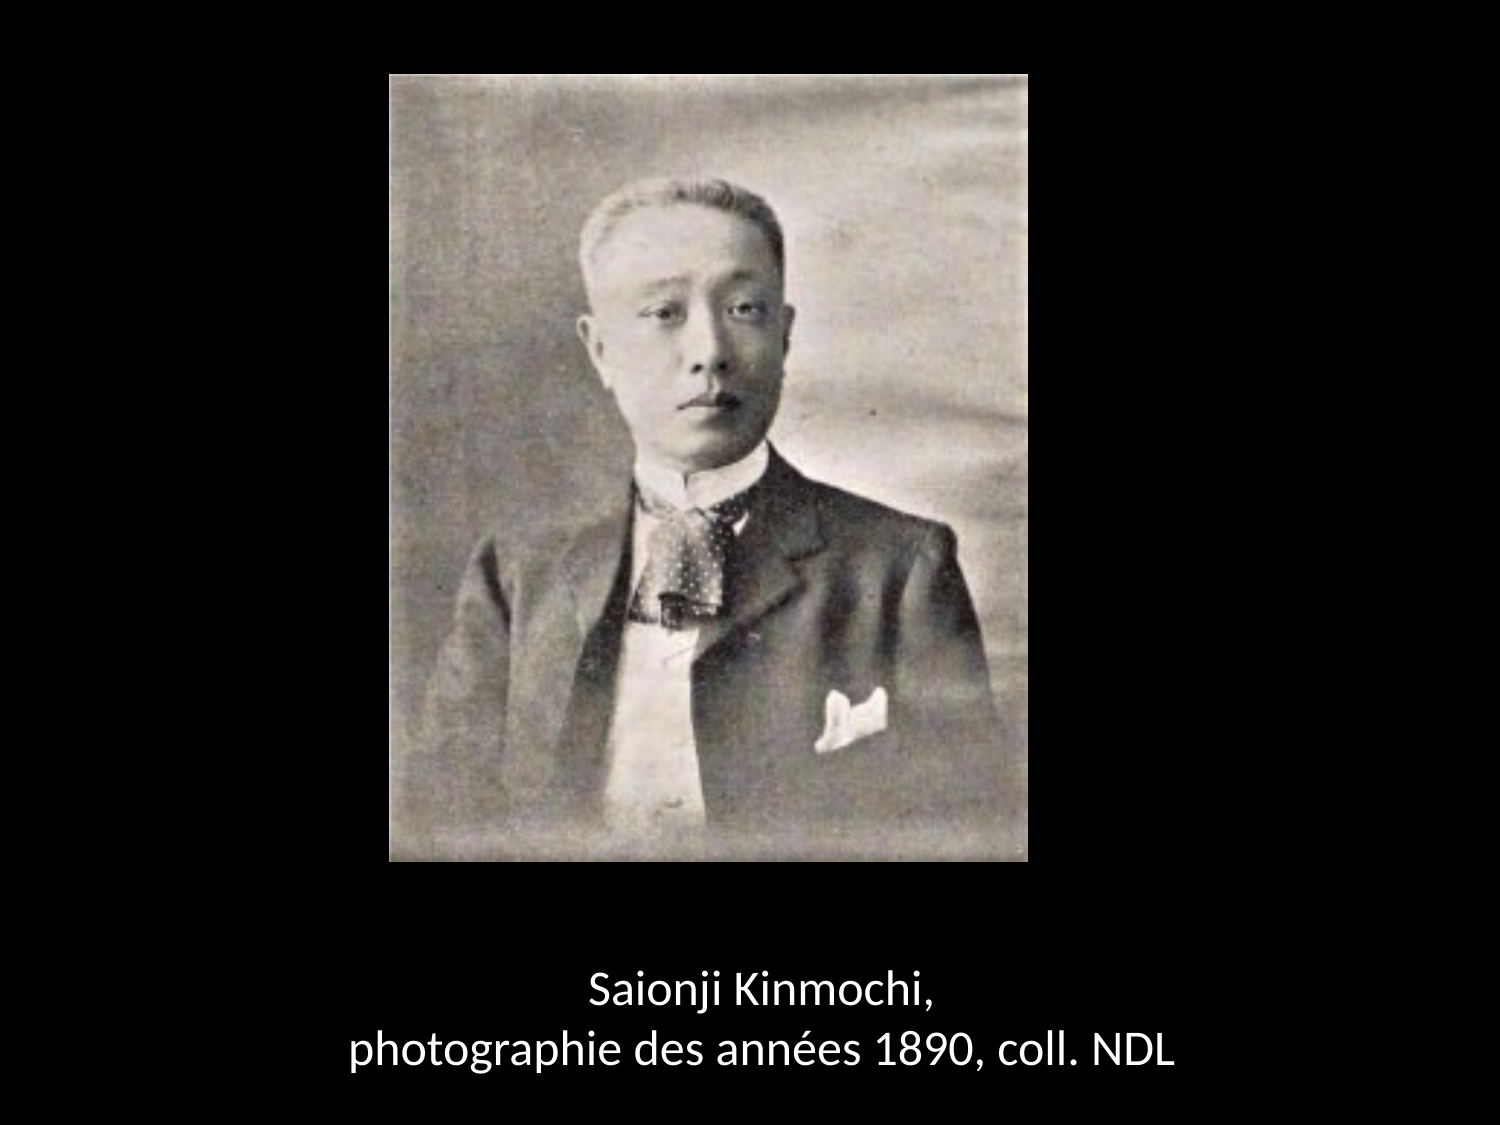

# Saionji Kinmochi, photographie des années 1890, coll. NDL